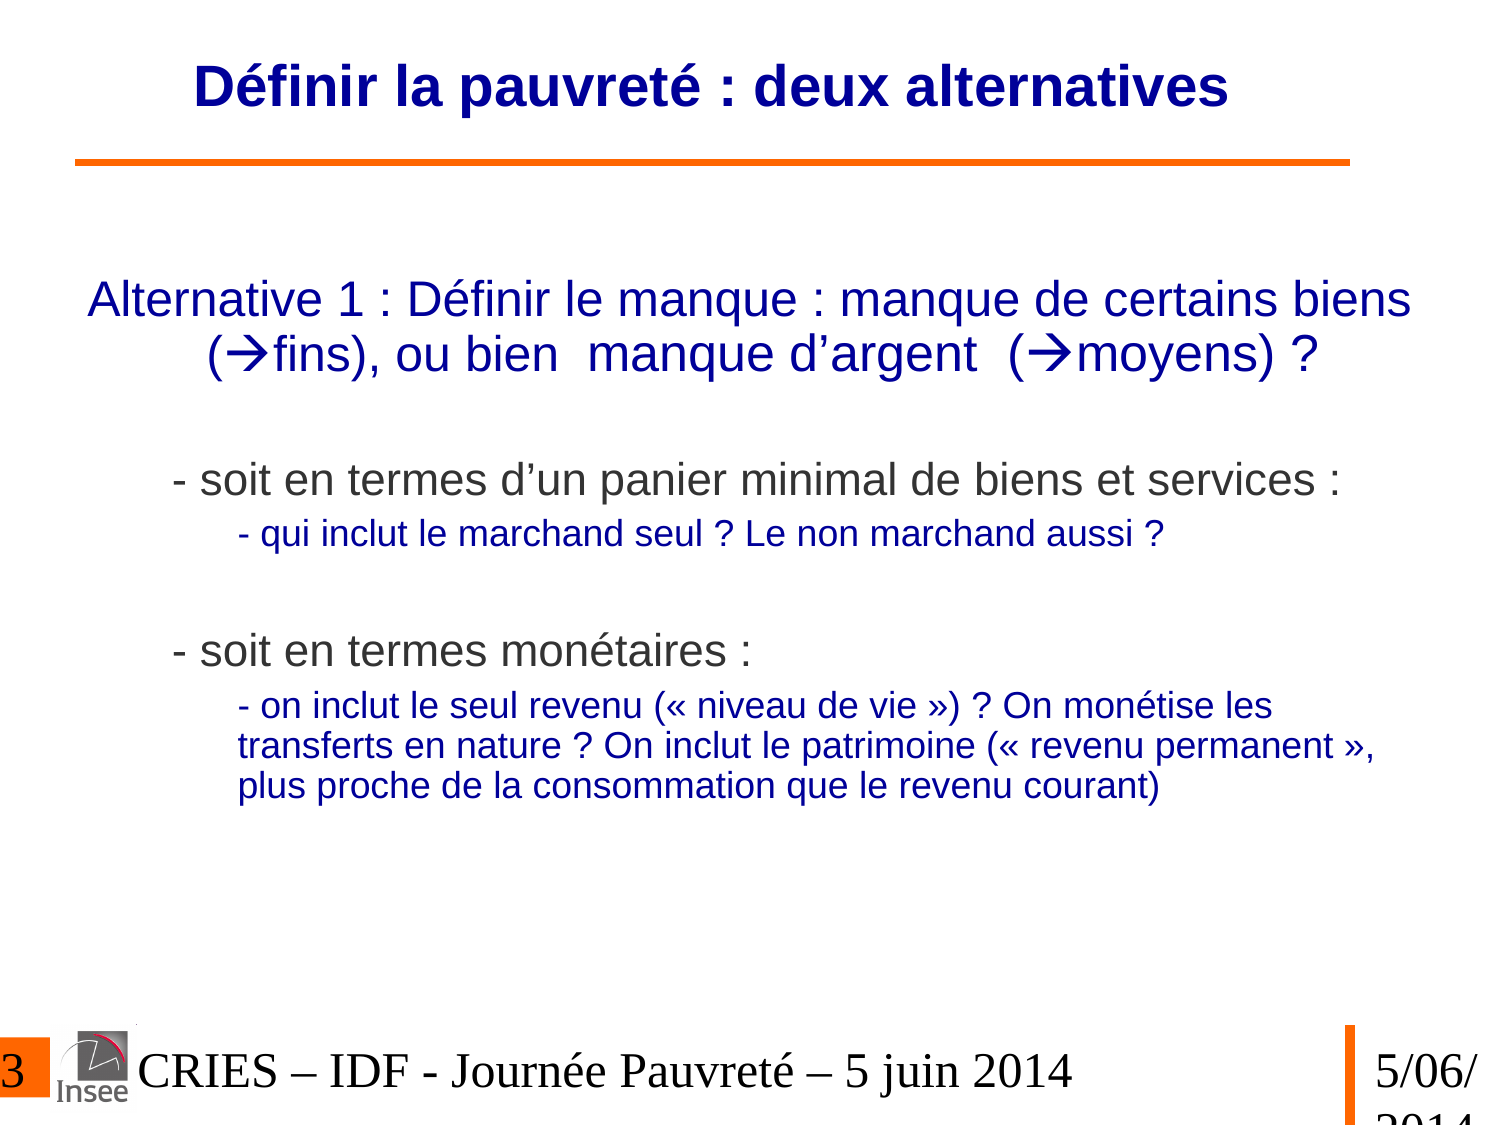

# Définir la pauvreté : deux alternatives
Alternative 1 : Définir le manque : manque de certains biens (fins), ou bien manque d’argent  (moyens) ?
- soit en termes d’un panier minimal de biens et services :
- qui inclut le marchand seul ? Le non marchand aussi ?
	- soit en termes monétaires :
	- on inclut le seul revenu (« niveau de vie ») ? On monétise les transferts en nature ? On inclut le patrimoine (« revenu permanent », plus proche de la consommation que le revenu courant)
3
Titre du diaporama
Date